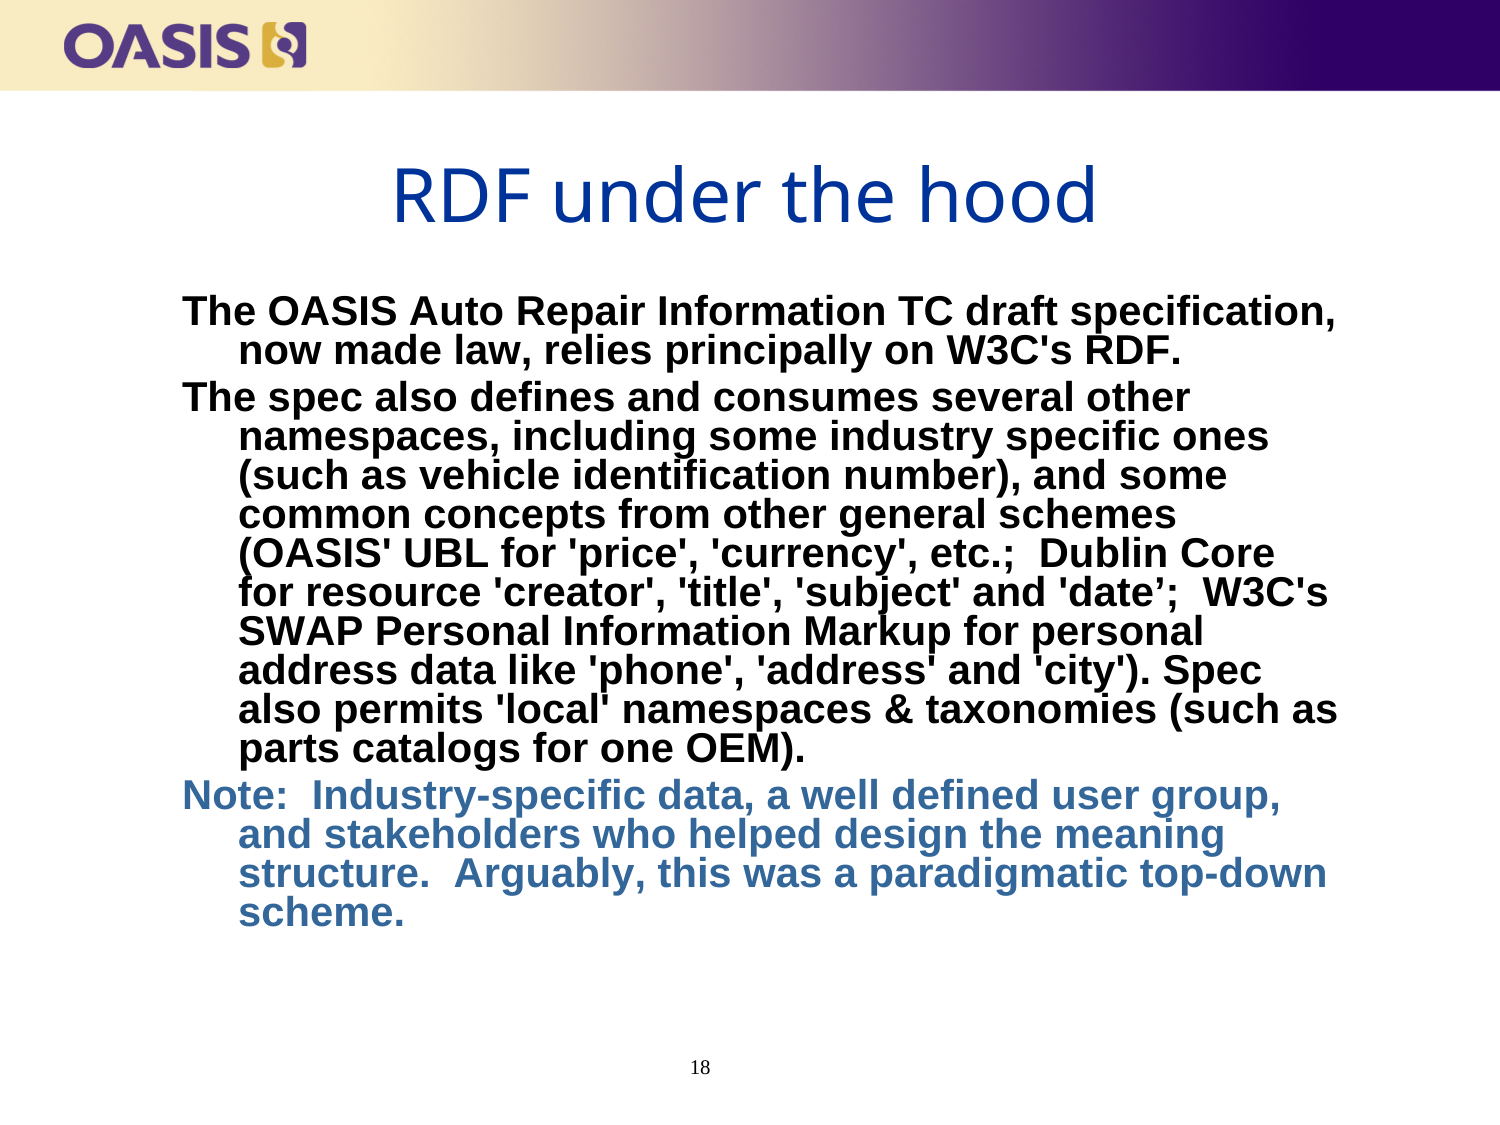

# RDF under the hood
The OASIS Auto Repair Information TC draft specification, now made law, relies principally on W3C's RDF.
The spec also defines and consumes several other namespaces, including some industry specific ones (such as vehicle identification number), and some common concepts from other general schemes (OASIS' UBL for 'price', 'currency', etc.; Dublin Core for resource 'creator', 'title', 'subject' and 'date’; W3C's SWAP Personal Information Markup for personal address data like 'phone', 'address' and 'city'). Spec also permits 'local' namespaces & taxonomies (such as parts catalogs for one OEM).
Note: Industry-specific data, a well defined user group, and stakeholders who helped design the meaning structure. Arguably, this was a paradigmatic top-down scheme.